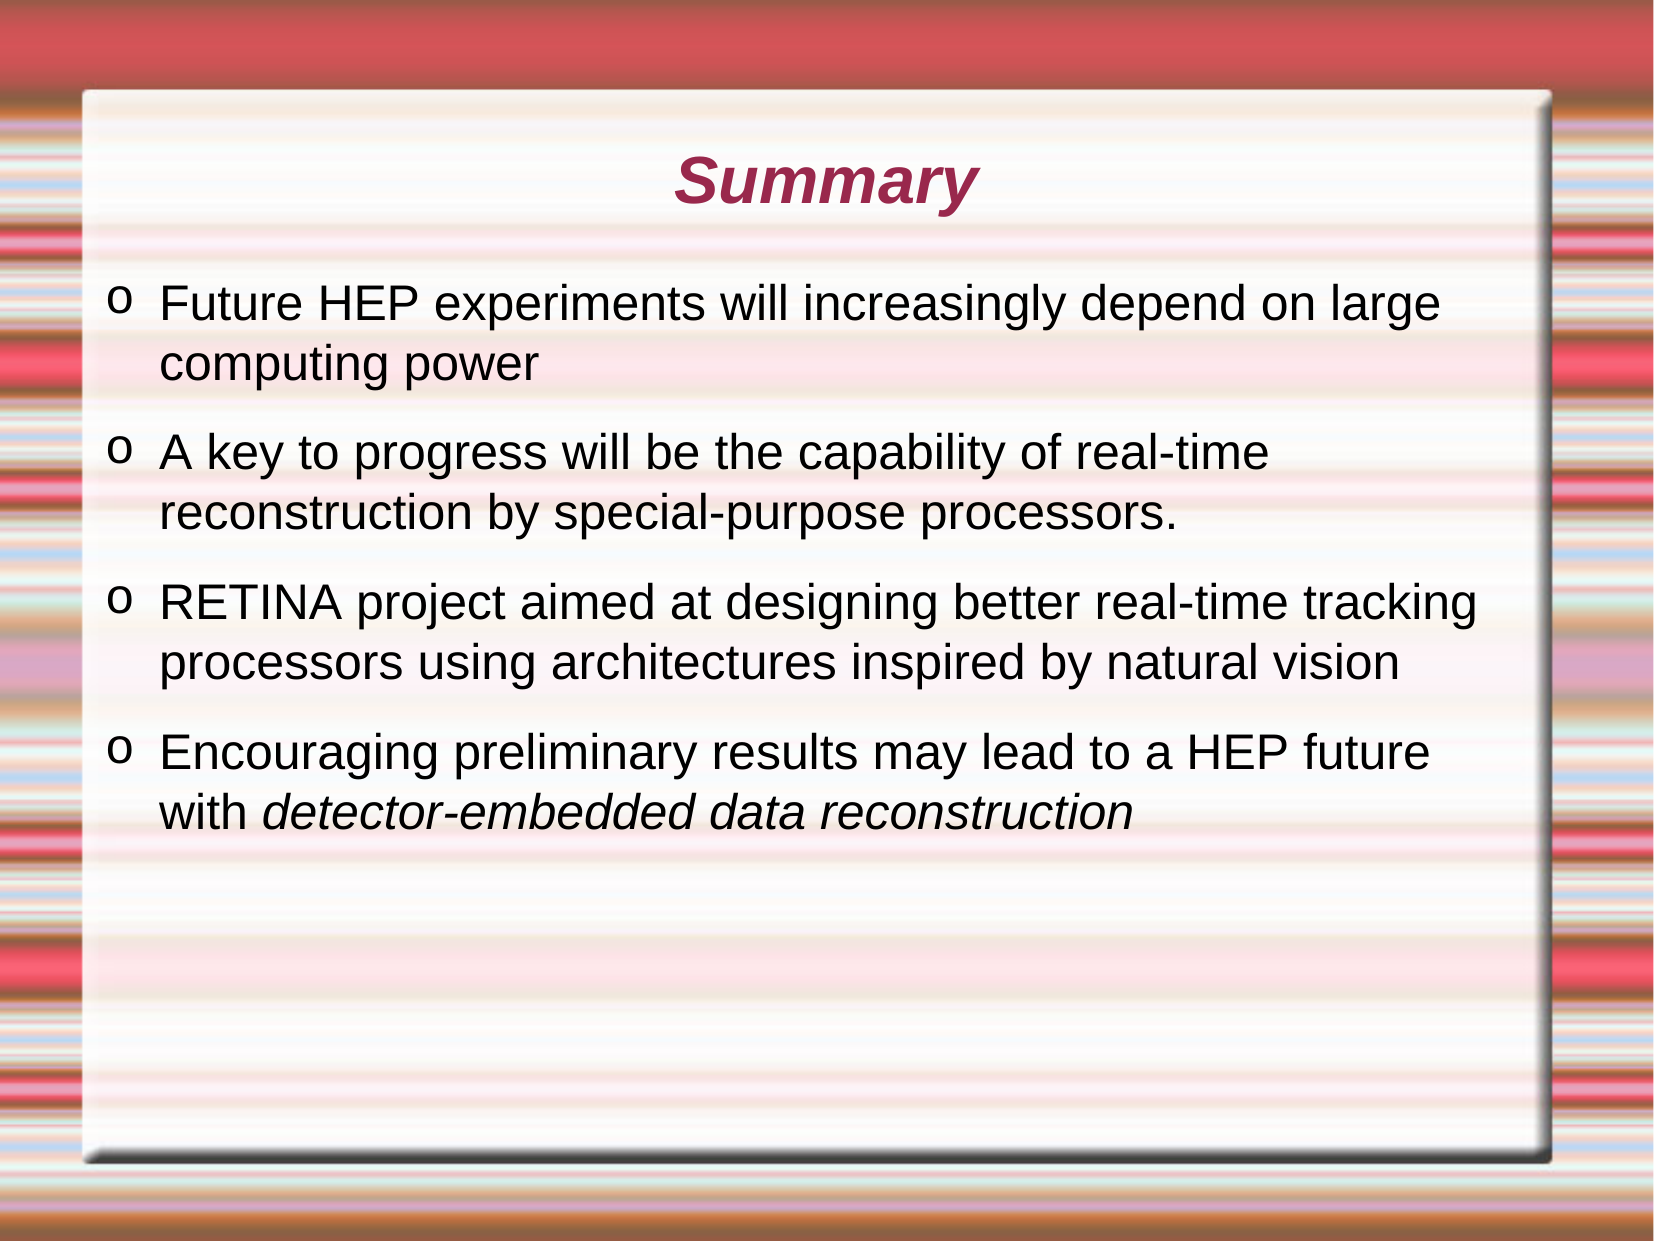

# Summary
Future HEP experiments will increasingly depend on large computing power
A key to progress will be the capability of real-time reconstruction by special-purpose processors.
RETINA project aimed at designing better real-time tracking processors using architectures inspired by natural vision
Encouraging preliminary results may lead to a HEP future
with detector-embedded data reconstruction